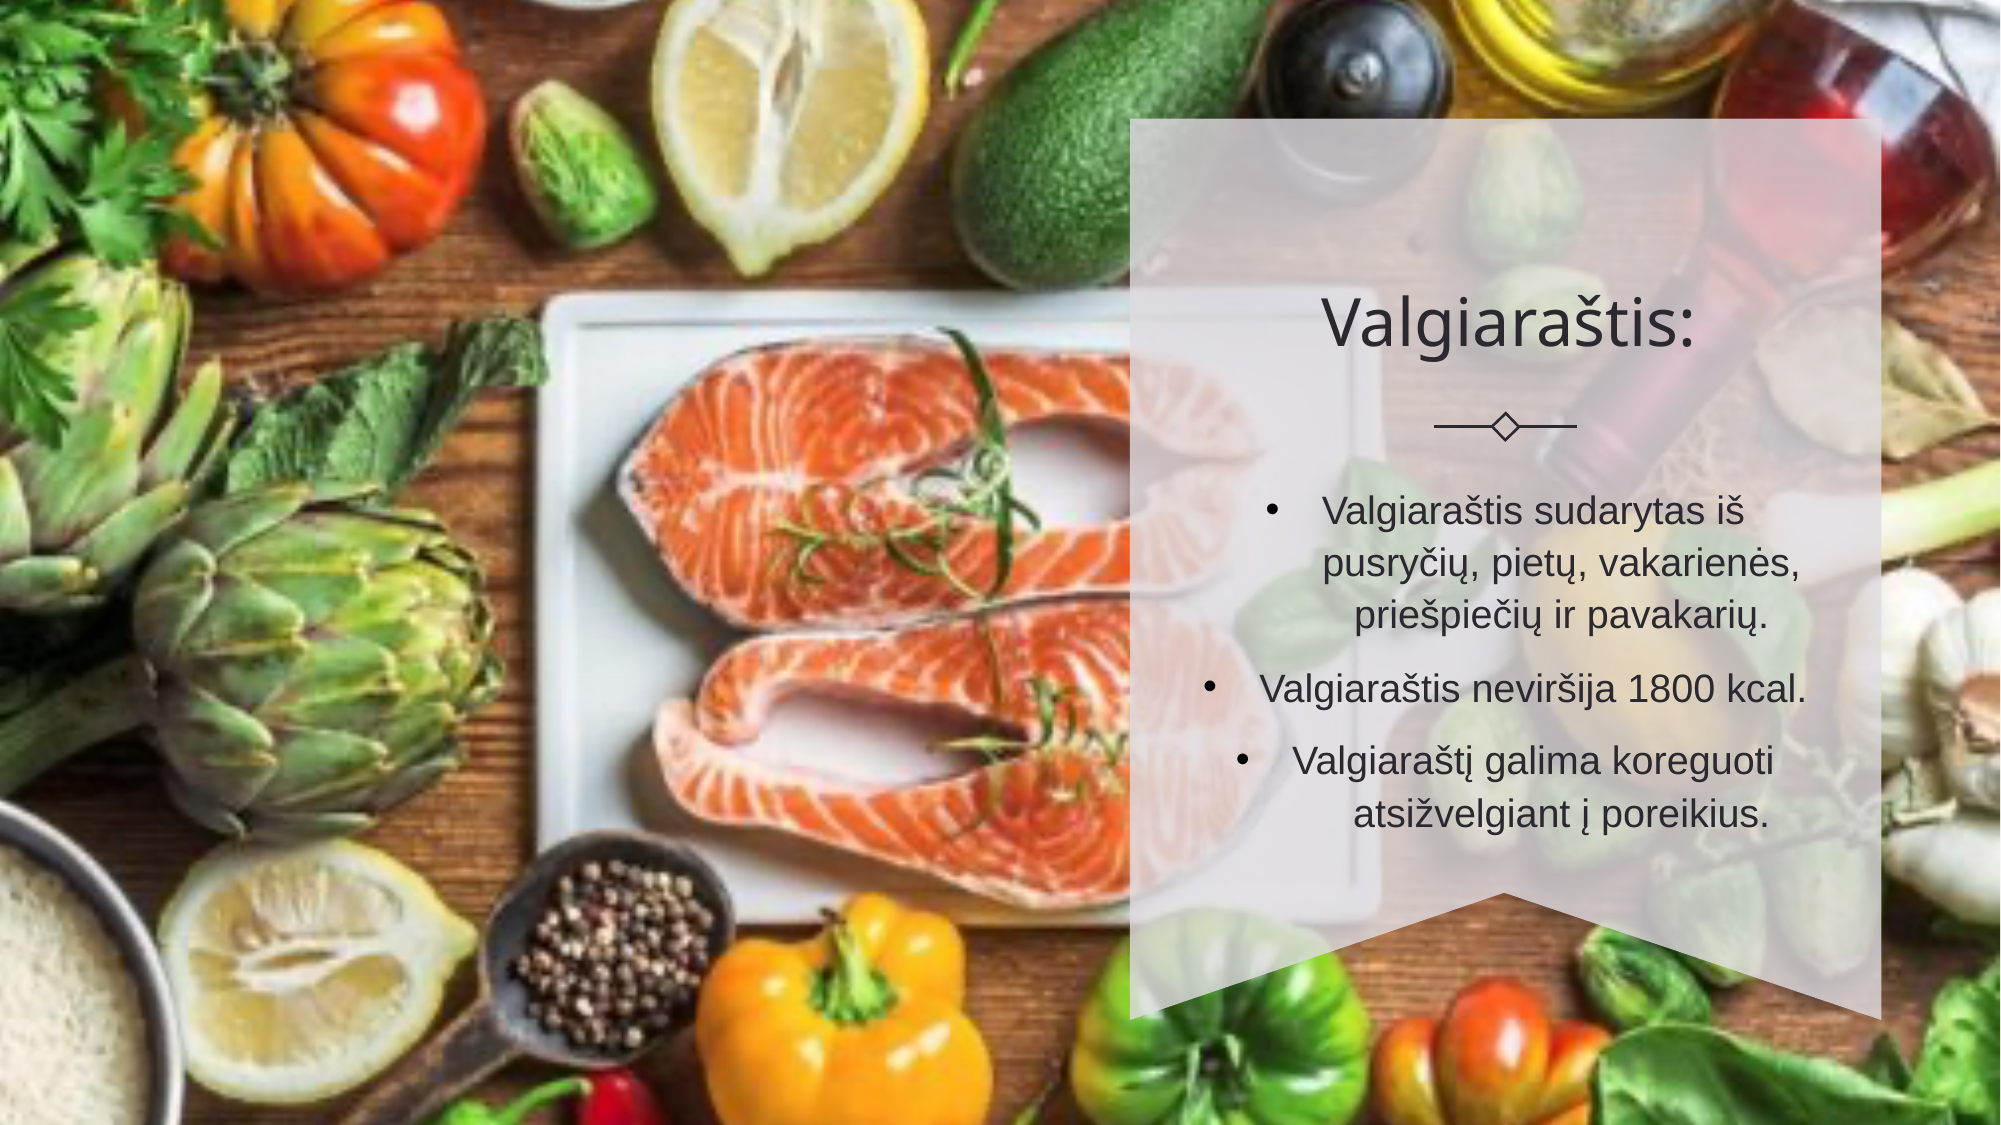

# Valgiaraštis:
Valgiaraštis sudarytas iš pusryčių, pietų, vakarienės, priešpiečių ir pavakarių.
Valgiaraštis neviršija 1800 kcal.
Valgiaraštį galima koreguoti atsižvelgiant į poreikius.